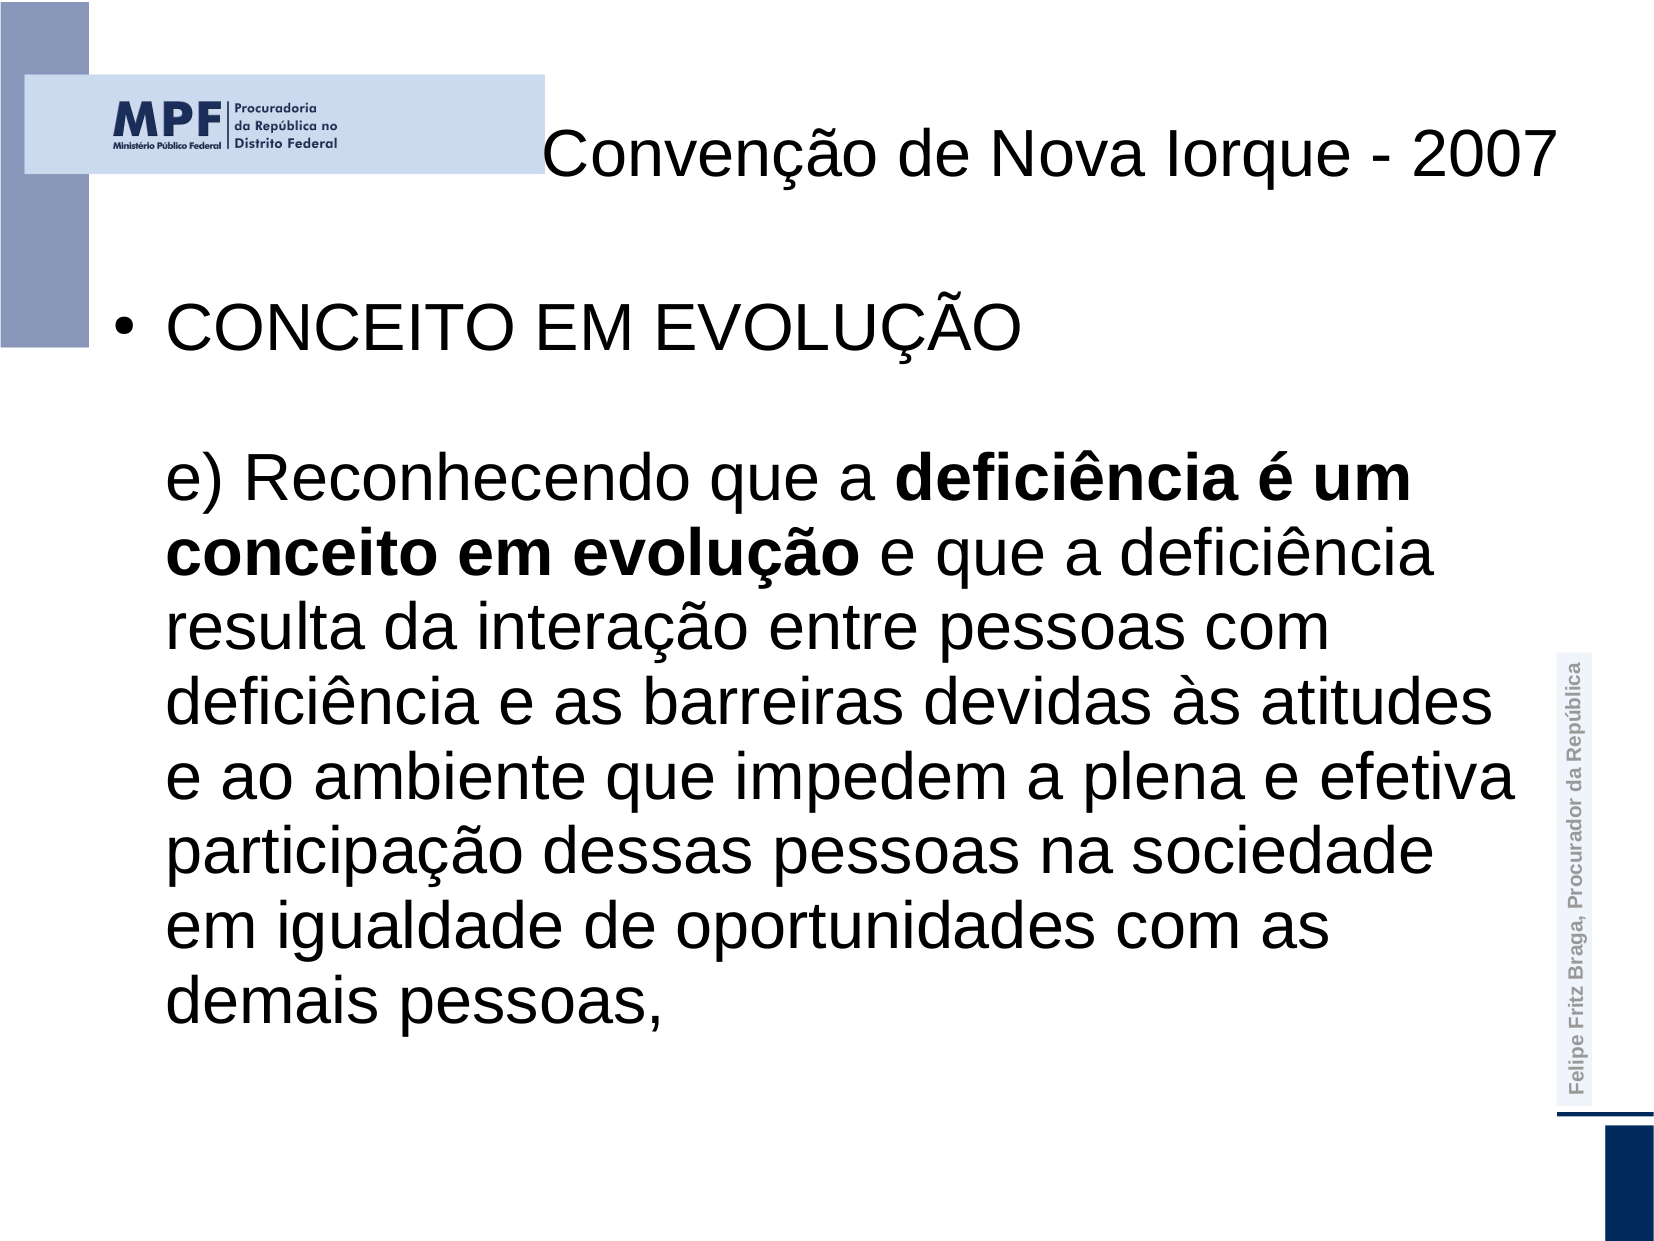

# Convenção de Nova Iorque - 2007
CONCEITO EM EVOLUÇÃO
e) Reconhecendo que a deficiência é um conceito em evolução e que a deficiência resulta da interação entre pessoas com deficiência e as barreiras devidas às atitudes e ao ambiente que impedem a plena e efetiva participação dessas pessoas na sociedade em igualdade de oportunidades com as demais pessoas,